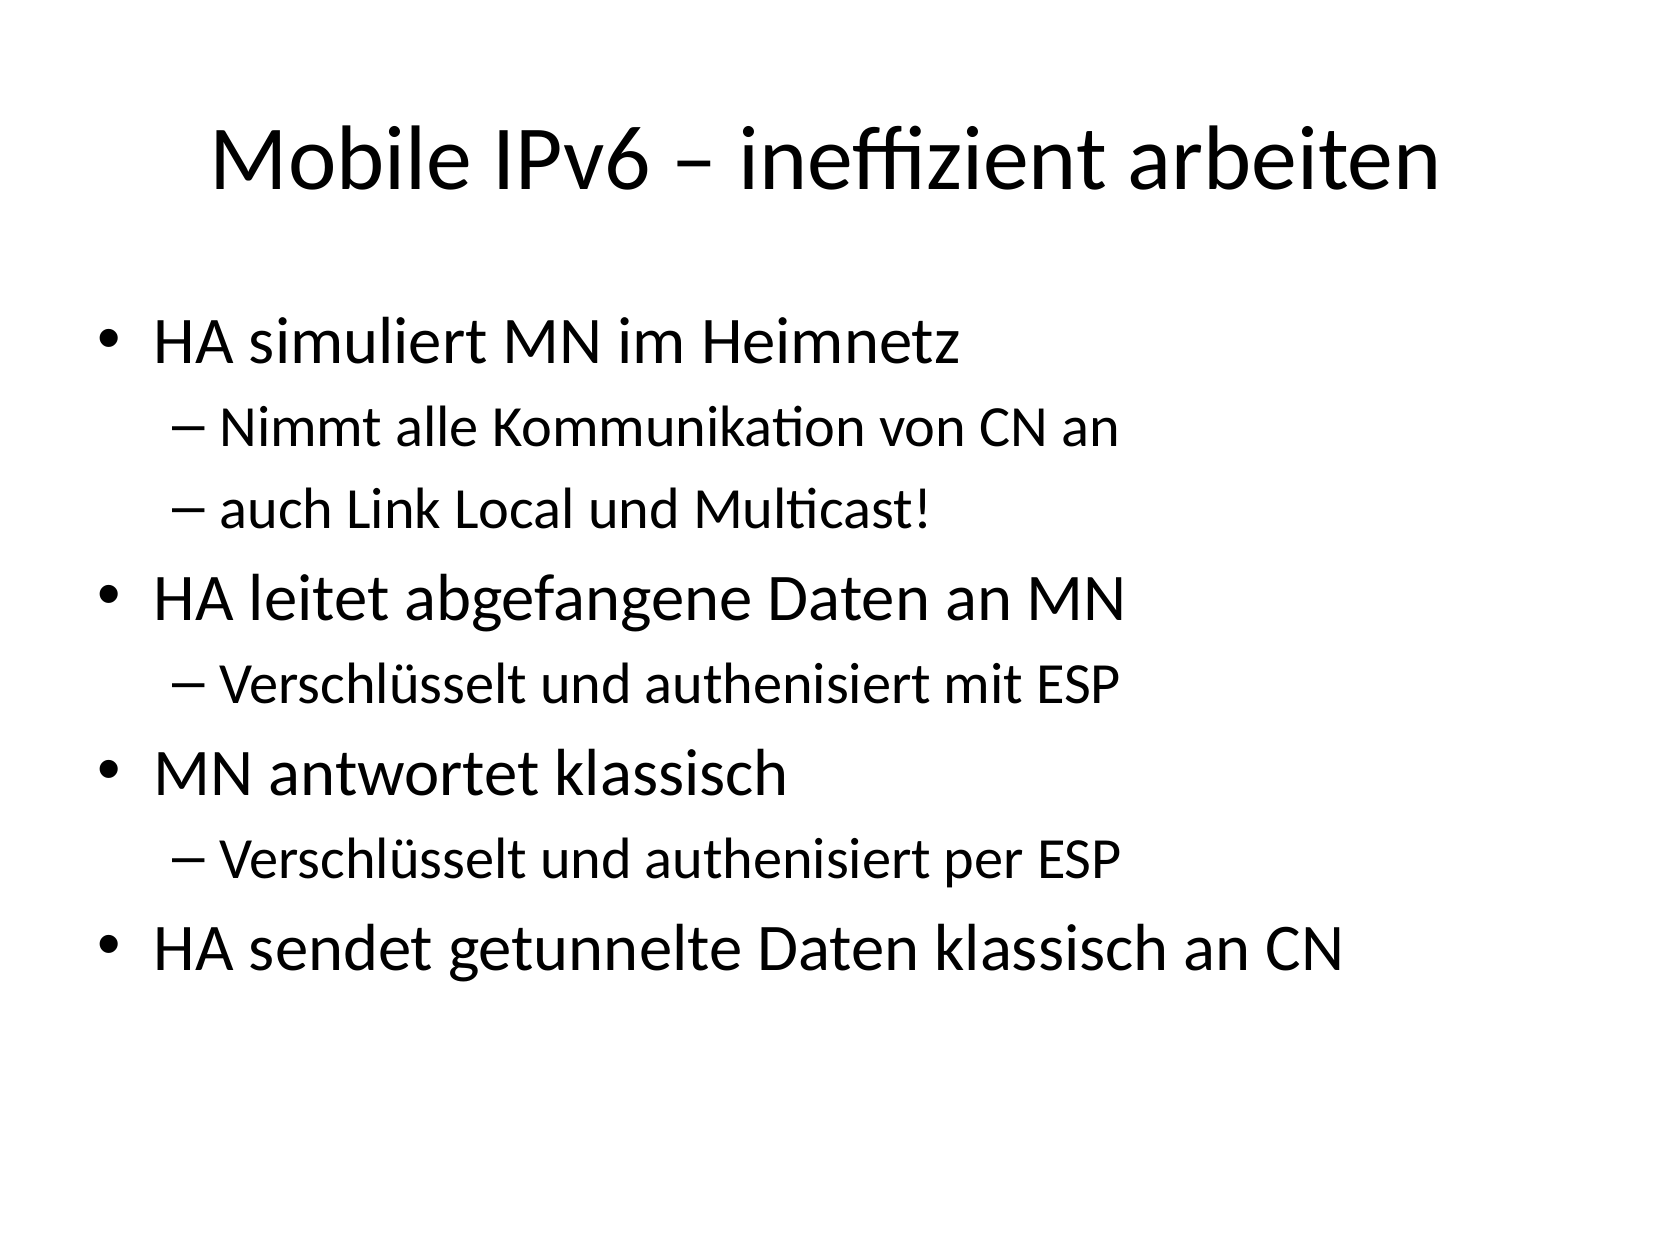

# Mobile IPv6 – ineffizient arbeiten
HA simuliert MN im Heimnetz
Nimmt alle Kommunikation von CN an
auch Link Local und Multicast!
HA leitet abgefangene Daten an MN
Verschlüsselt und authenisiert mit ESP
MN antwortet klassisch
Verschlüsselt und authenisiert per ESP
HA sendet getunnelte Daten klassisch an CN